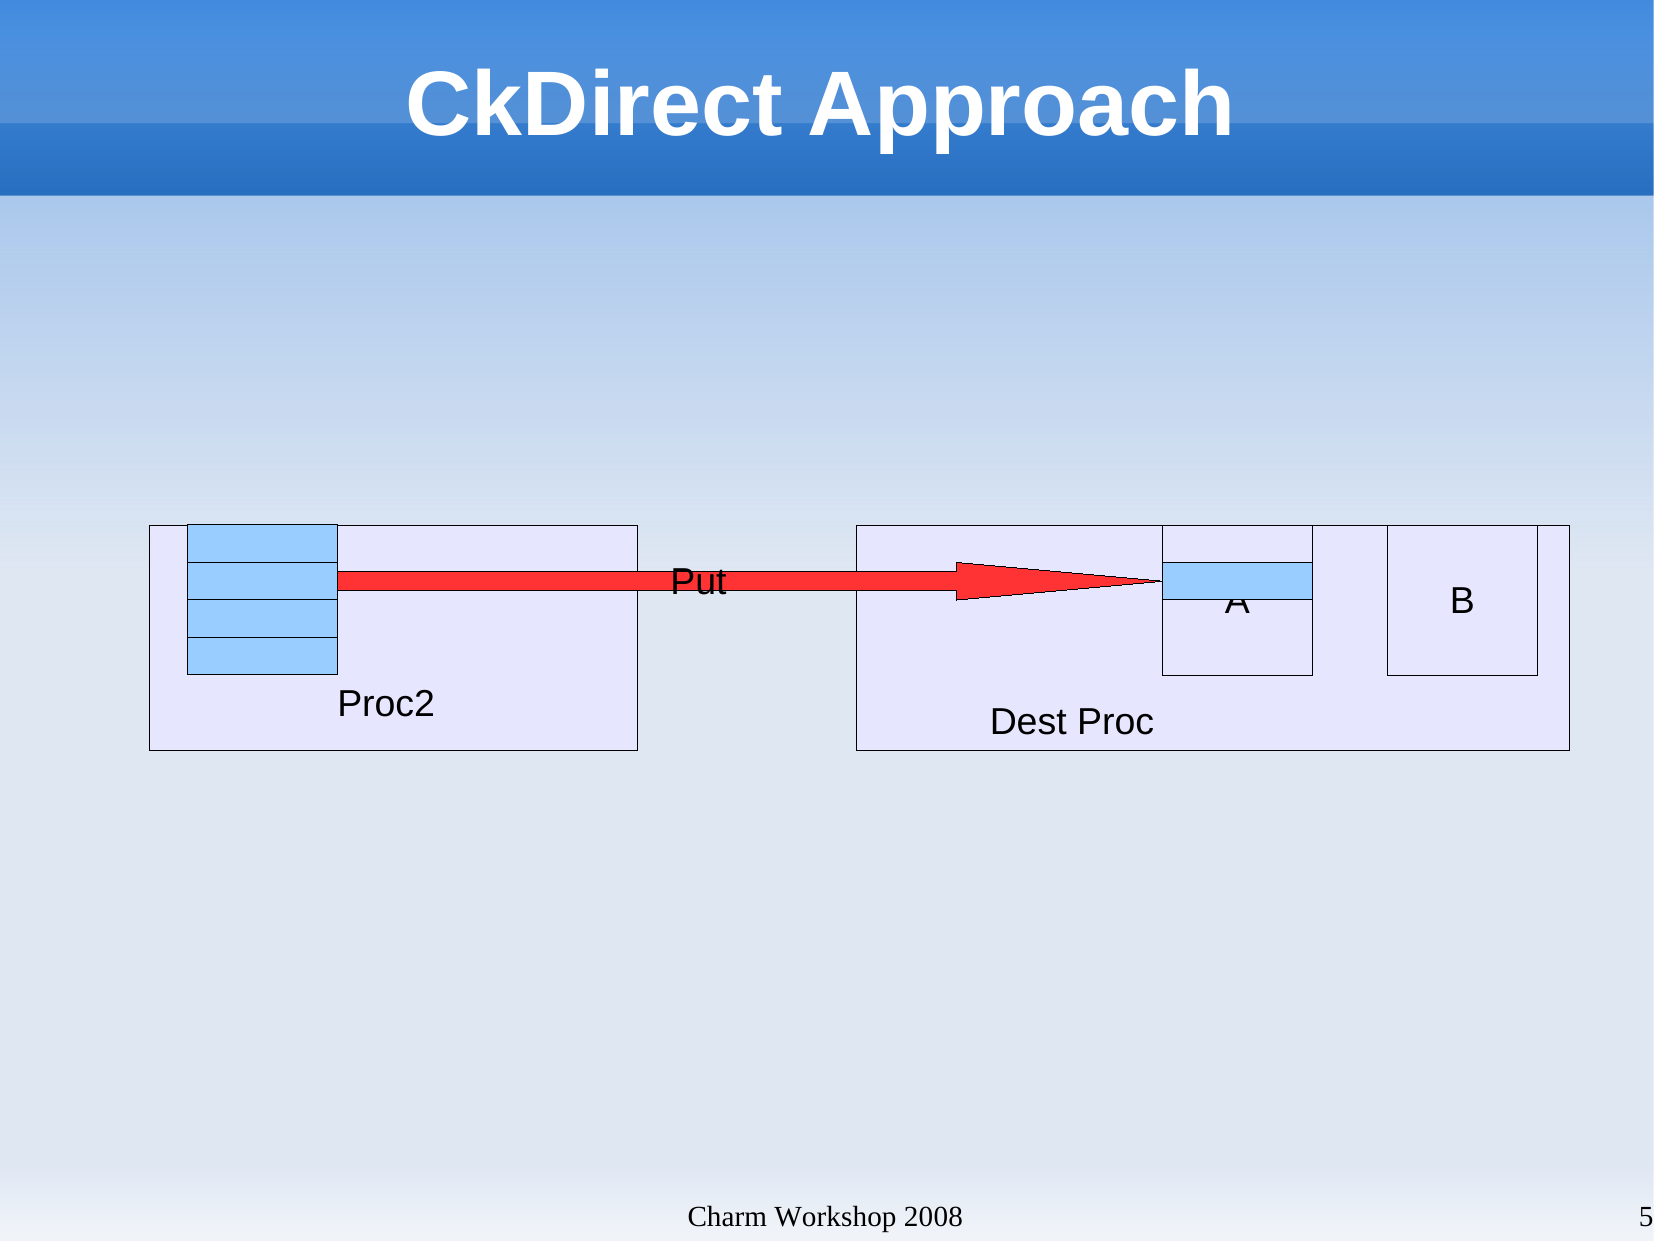

# CkDirect Approach
A
B
Put
Proc2
Dest Proc
Charm Workshop 2008
5